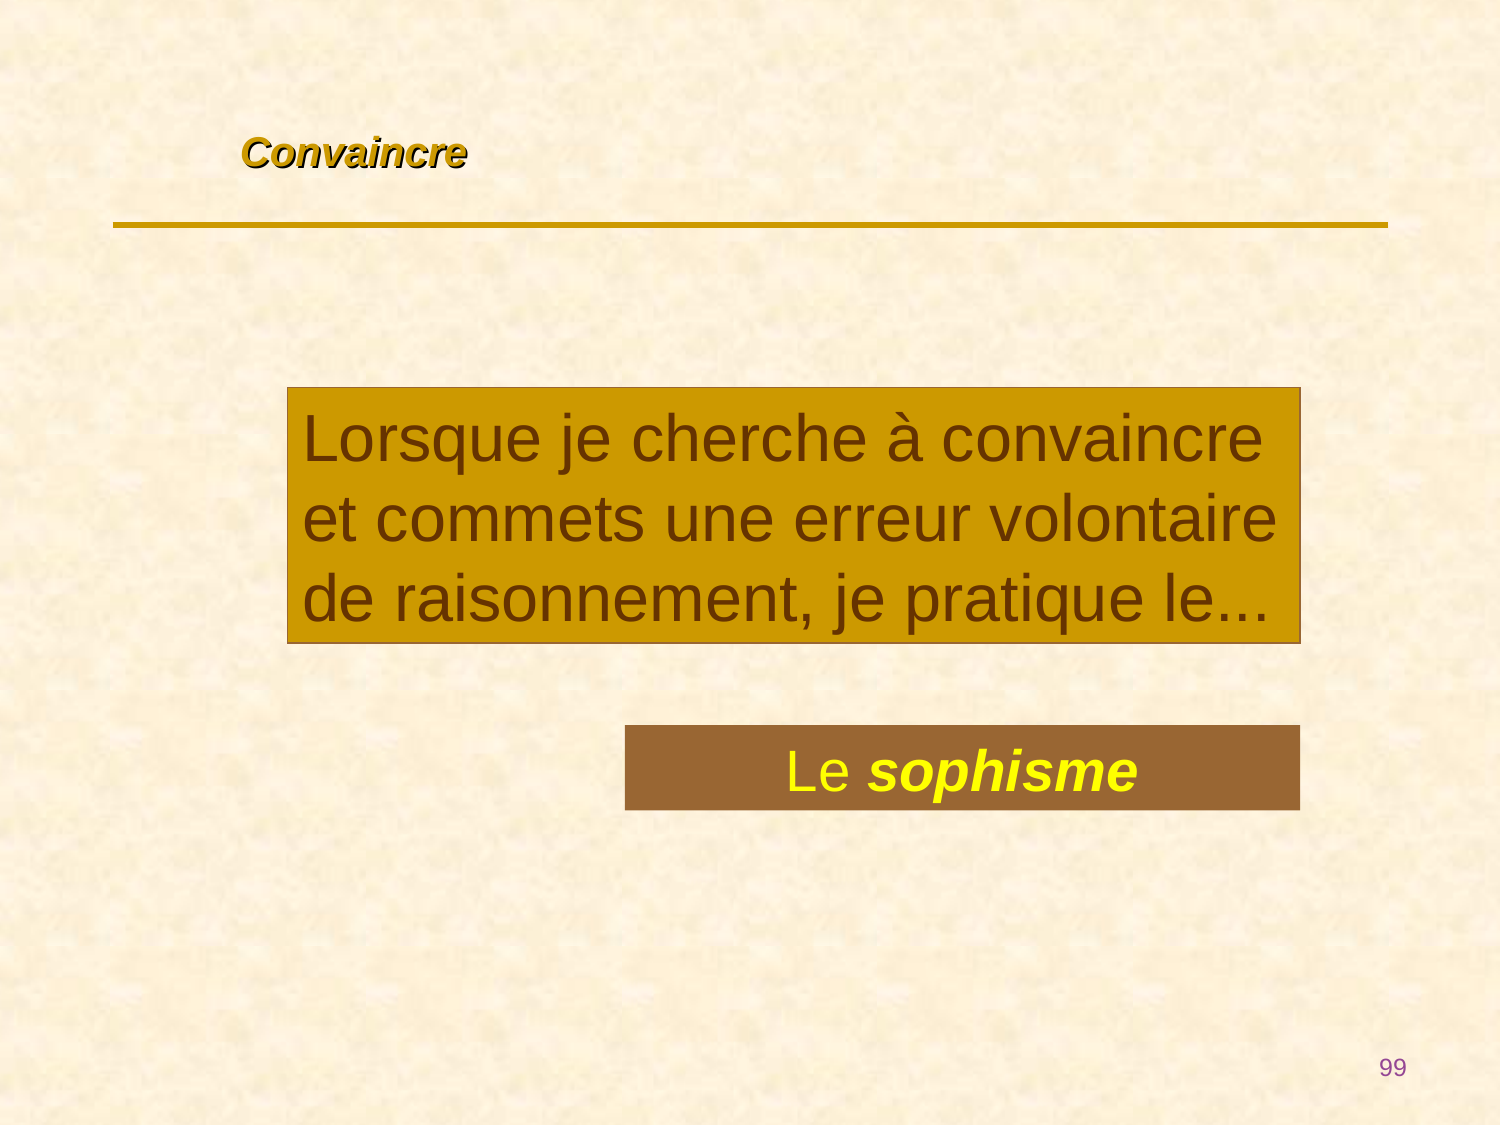

Convaincre
Lorsque je cherche à convaincre et commets une erreur volontaire de raisonnement, je pratique le...
Le sophisme
99